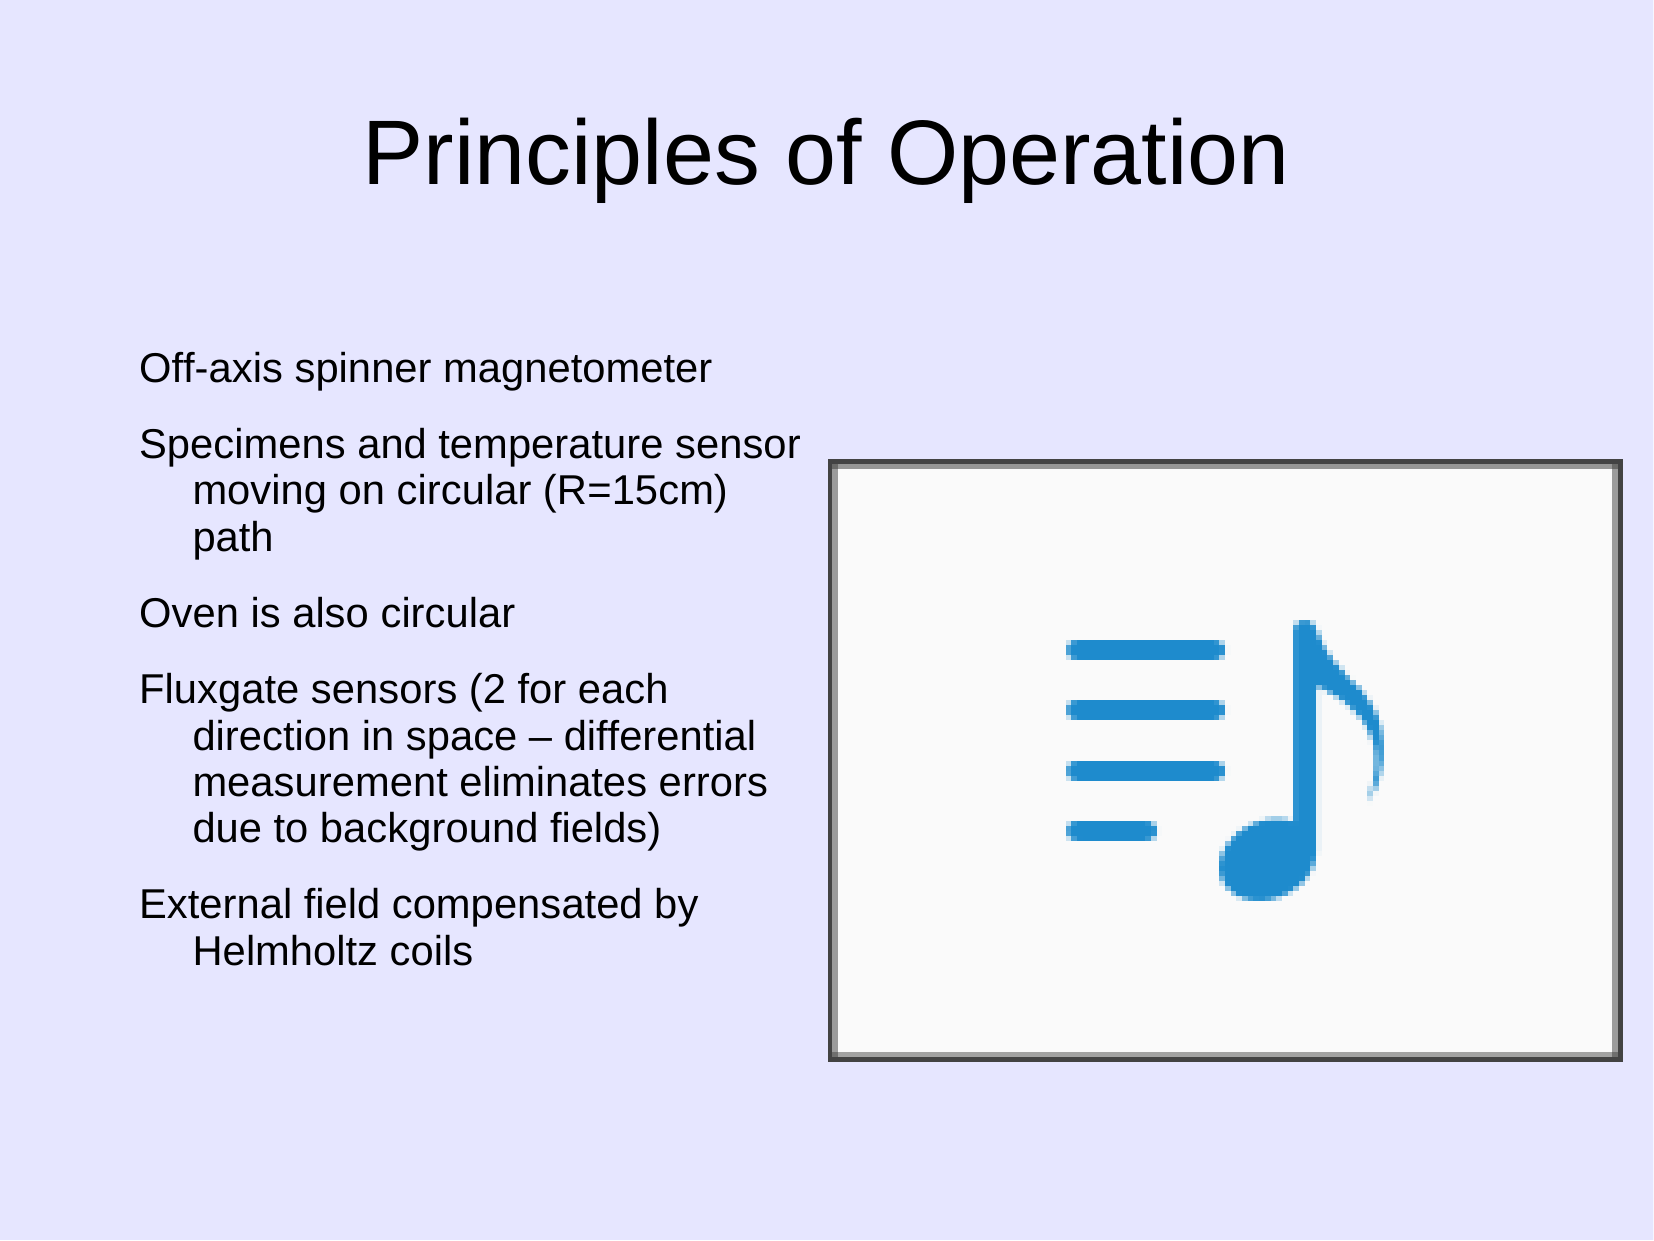

# Principles of Operation
Off-axis spinner magnetometer
Specimens and temperature sensor moving on circular (R=15cm) path
Oven is also circular
Fluxgate sensors (2 for each direction in space – differential measurement eliminates errors due to background fields)
External field compensated by Helmholtz coils